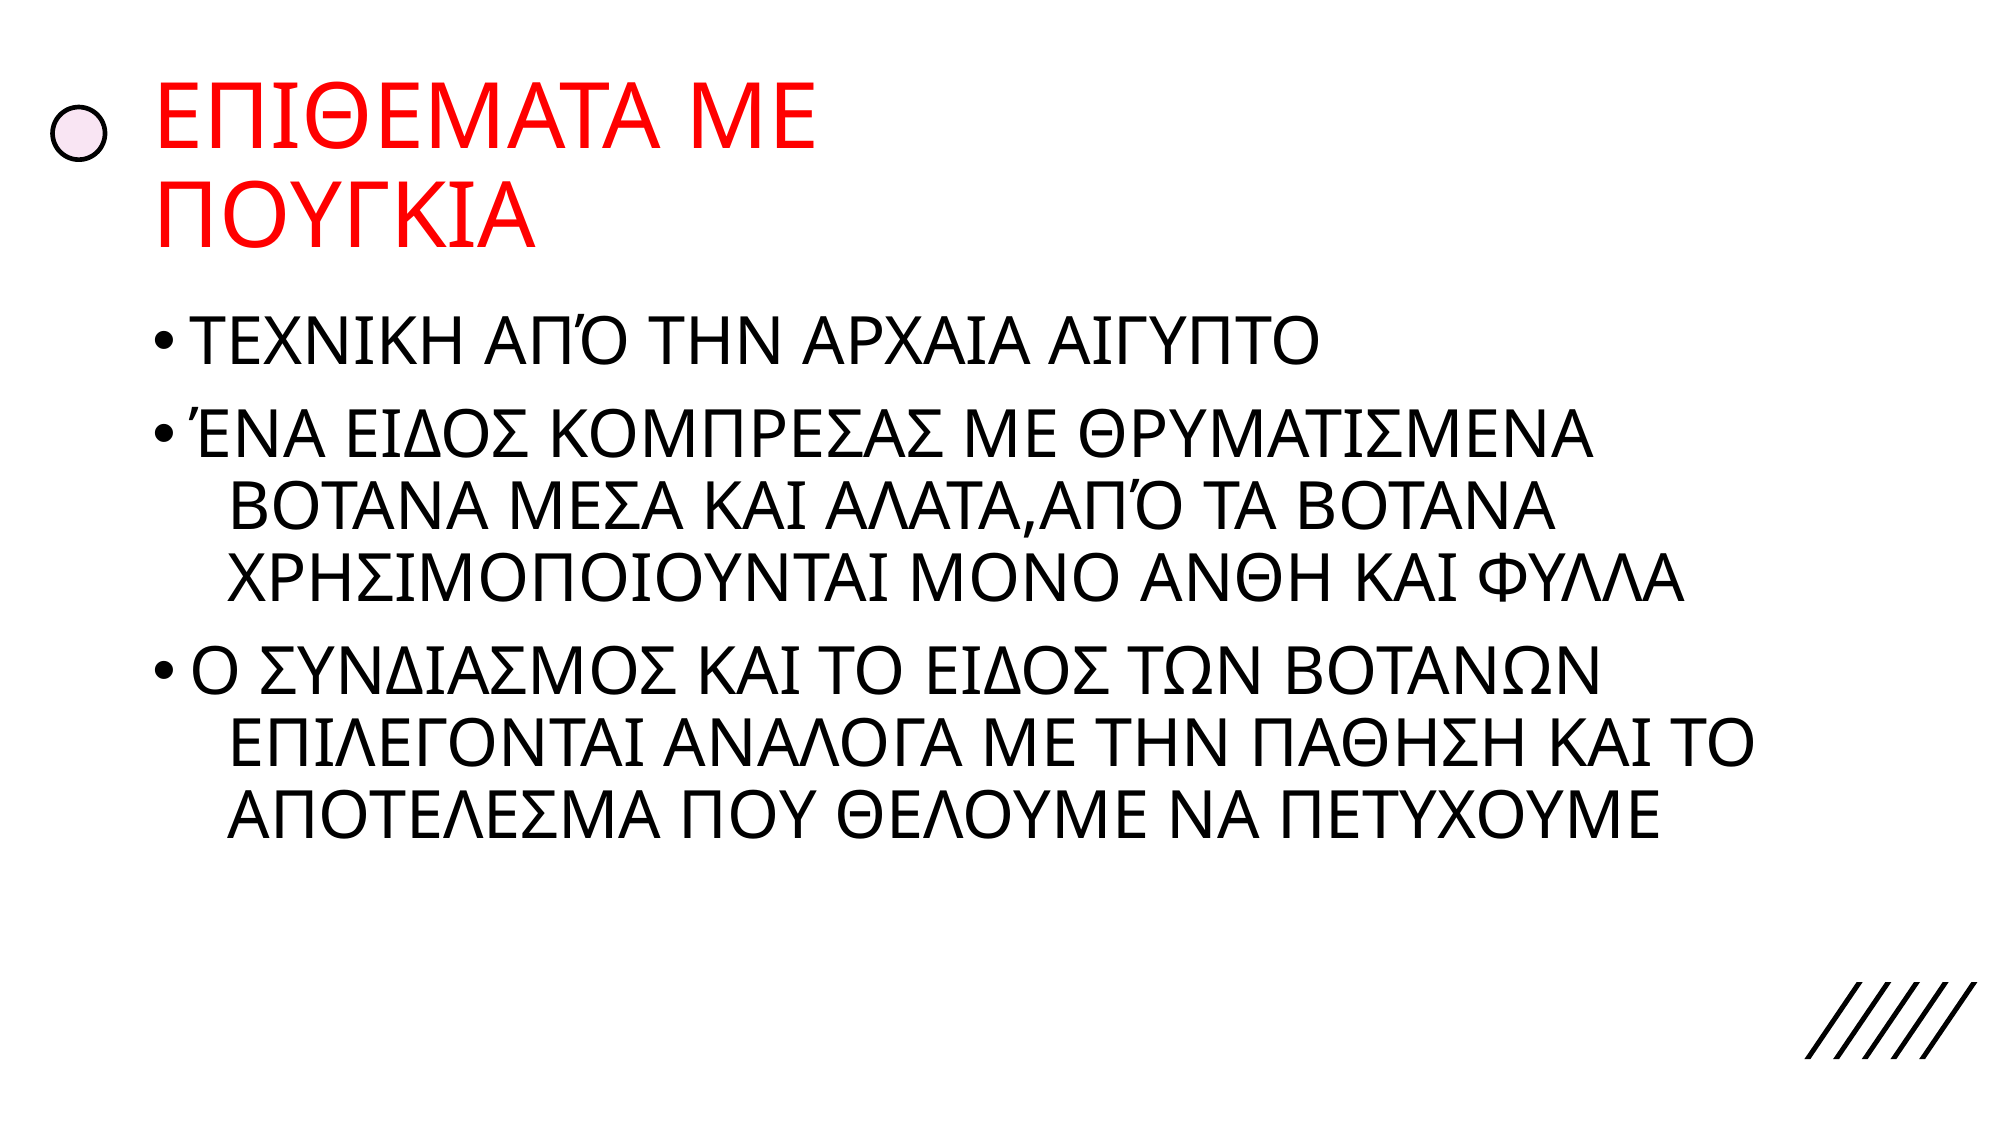

# ΕΠΙΘΕΜΑΤΑ ΜΕ ΠΟΥΓΚΙΑ
ΤΕΧΝΙΚΗ ΑΠΌ ΤΗΝ ΑΡΧΑΙΑ ΑΙΓΥΠΤΟ
ΈΝΑ ΕΙΔΟΣ ΚΟΜΠΡΕΣΑΣ ΜΕ ΘΡΥΜΑΤΙΣΜΕΝΑ ΒΟΤΑΝΑ ΜΕΣΑ ΚΑΙ ΑΛΑΤΑ,ΑΠΌ ΤΑ ΒΟΤΑΝΑ ΧΡΗΣΙΜΟΠΟΙΟΥΝΤΑΙ ΜΟΝΟ ΑΝΘΗ ΚΑΙ ΦΥΛΛΑ
Ο ΣΥΝΔΙΑΣΜΟΣ ΚΑΙ ΤΟ ΕΙΔΟΣ ΤΩΝ ΒΟΤΑΝΩΝ ΕΠΙΛΕΓΟΝΤΑΙ ΑΝΑΛΟΓΑ ΜΕ ΤΗΝ ΠΑΘΗΣΗ ΚΑΙ ΤΟ ΑΠΟΤΕΛΕΣΜΑ ΠΟΥ ΘΕΛΟΥΜΕ ΝΑ ΠΕΤΥΧΟΥΜΕ